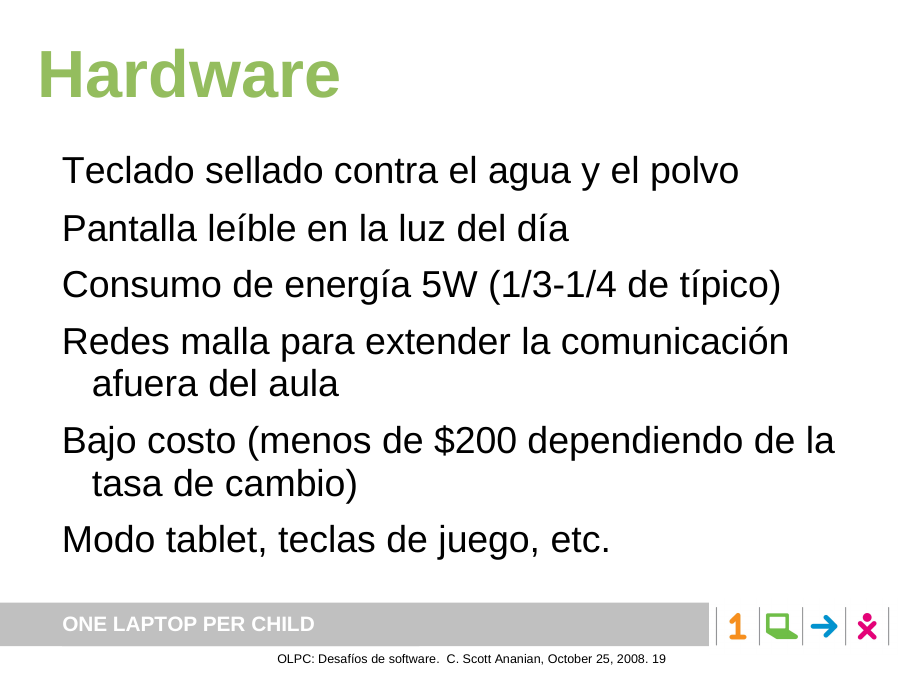

# Hardware
Teclado sellado contra el agua y el polvo
Pantalla leíble en la luz del día
Consumo de energía 5W (1/3-1/4 de típico)
Redes malla para extender la comunicación afuera del aula
Bajo costo (menos de $200 dependiendo de la tasa de cambio)
Modo tablet, teclas de juego, etc.